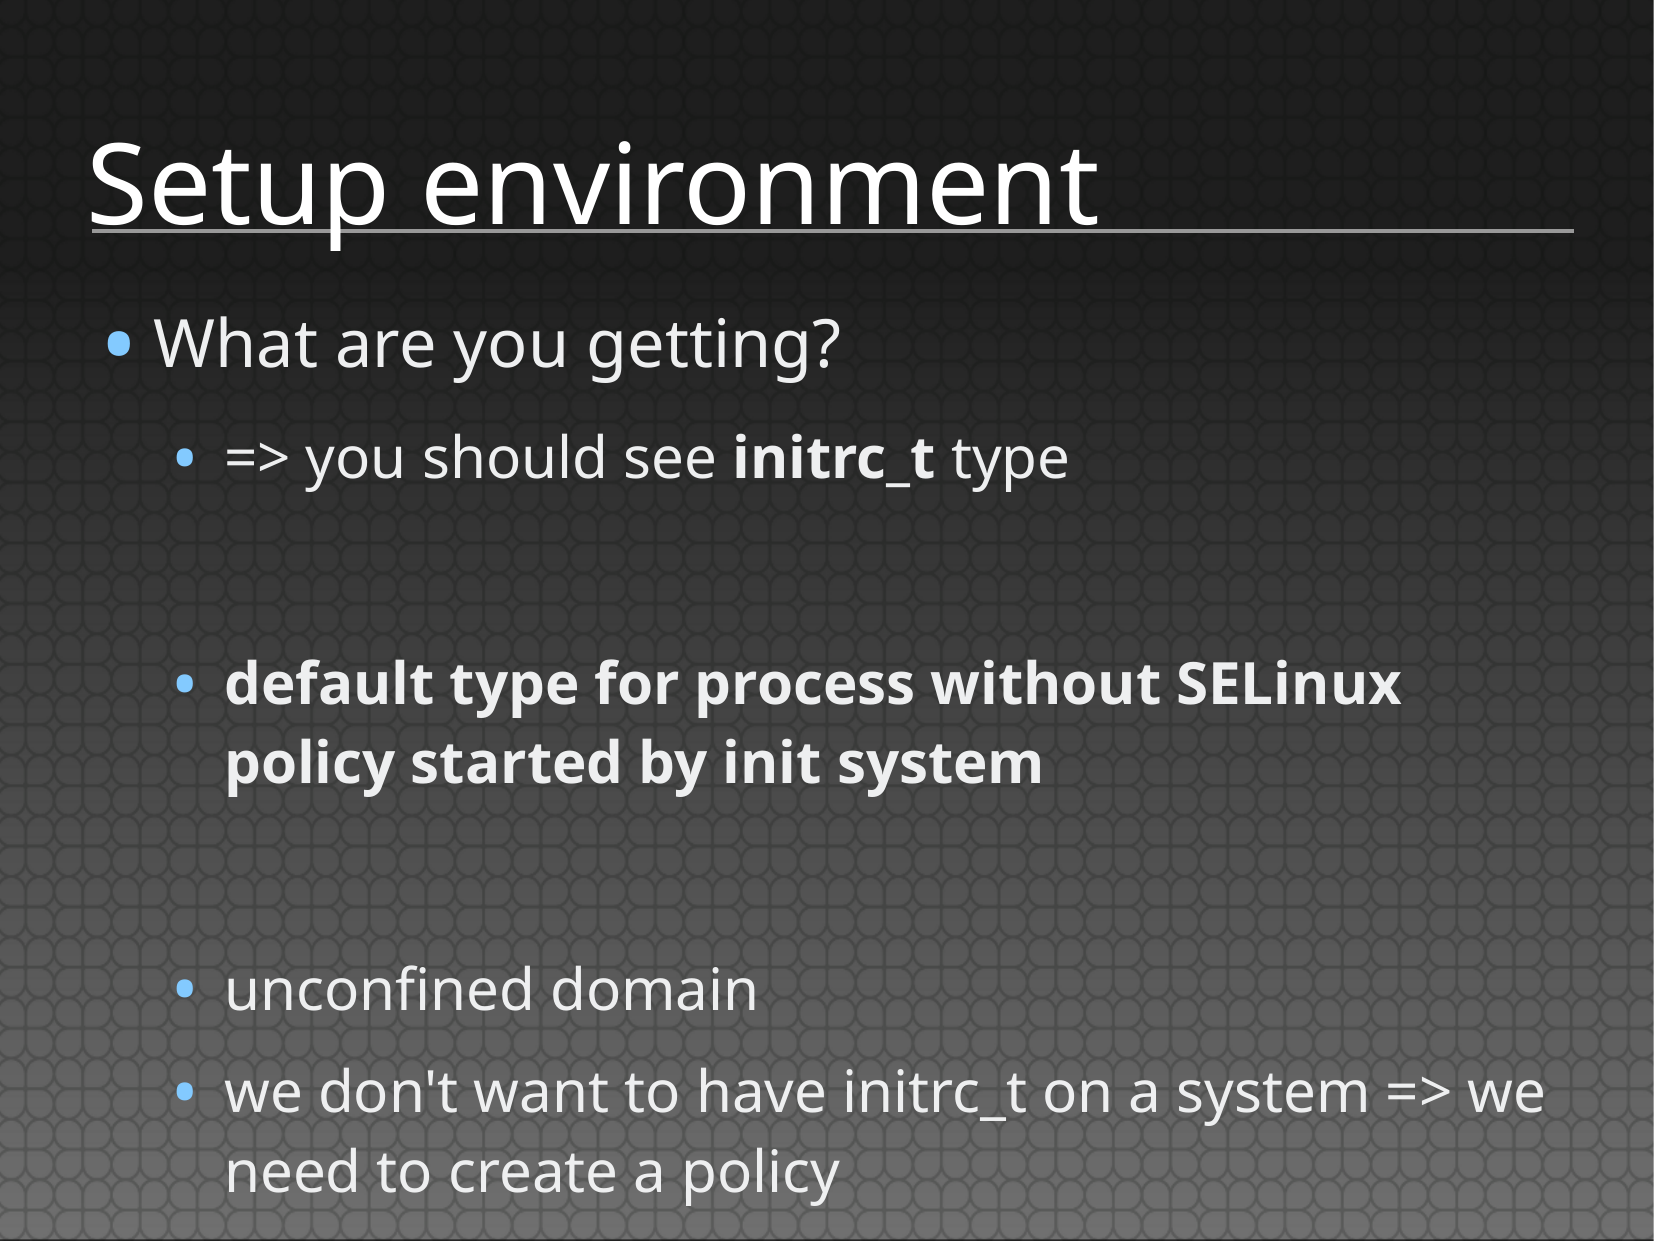

# Setup environment
What are you getting?
=> you should see initrc_t type
default type for process without SELinux policy started by init system
unconfined domain
we don't want to have initrc_t on a system => we need to create a policy